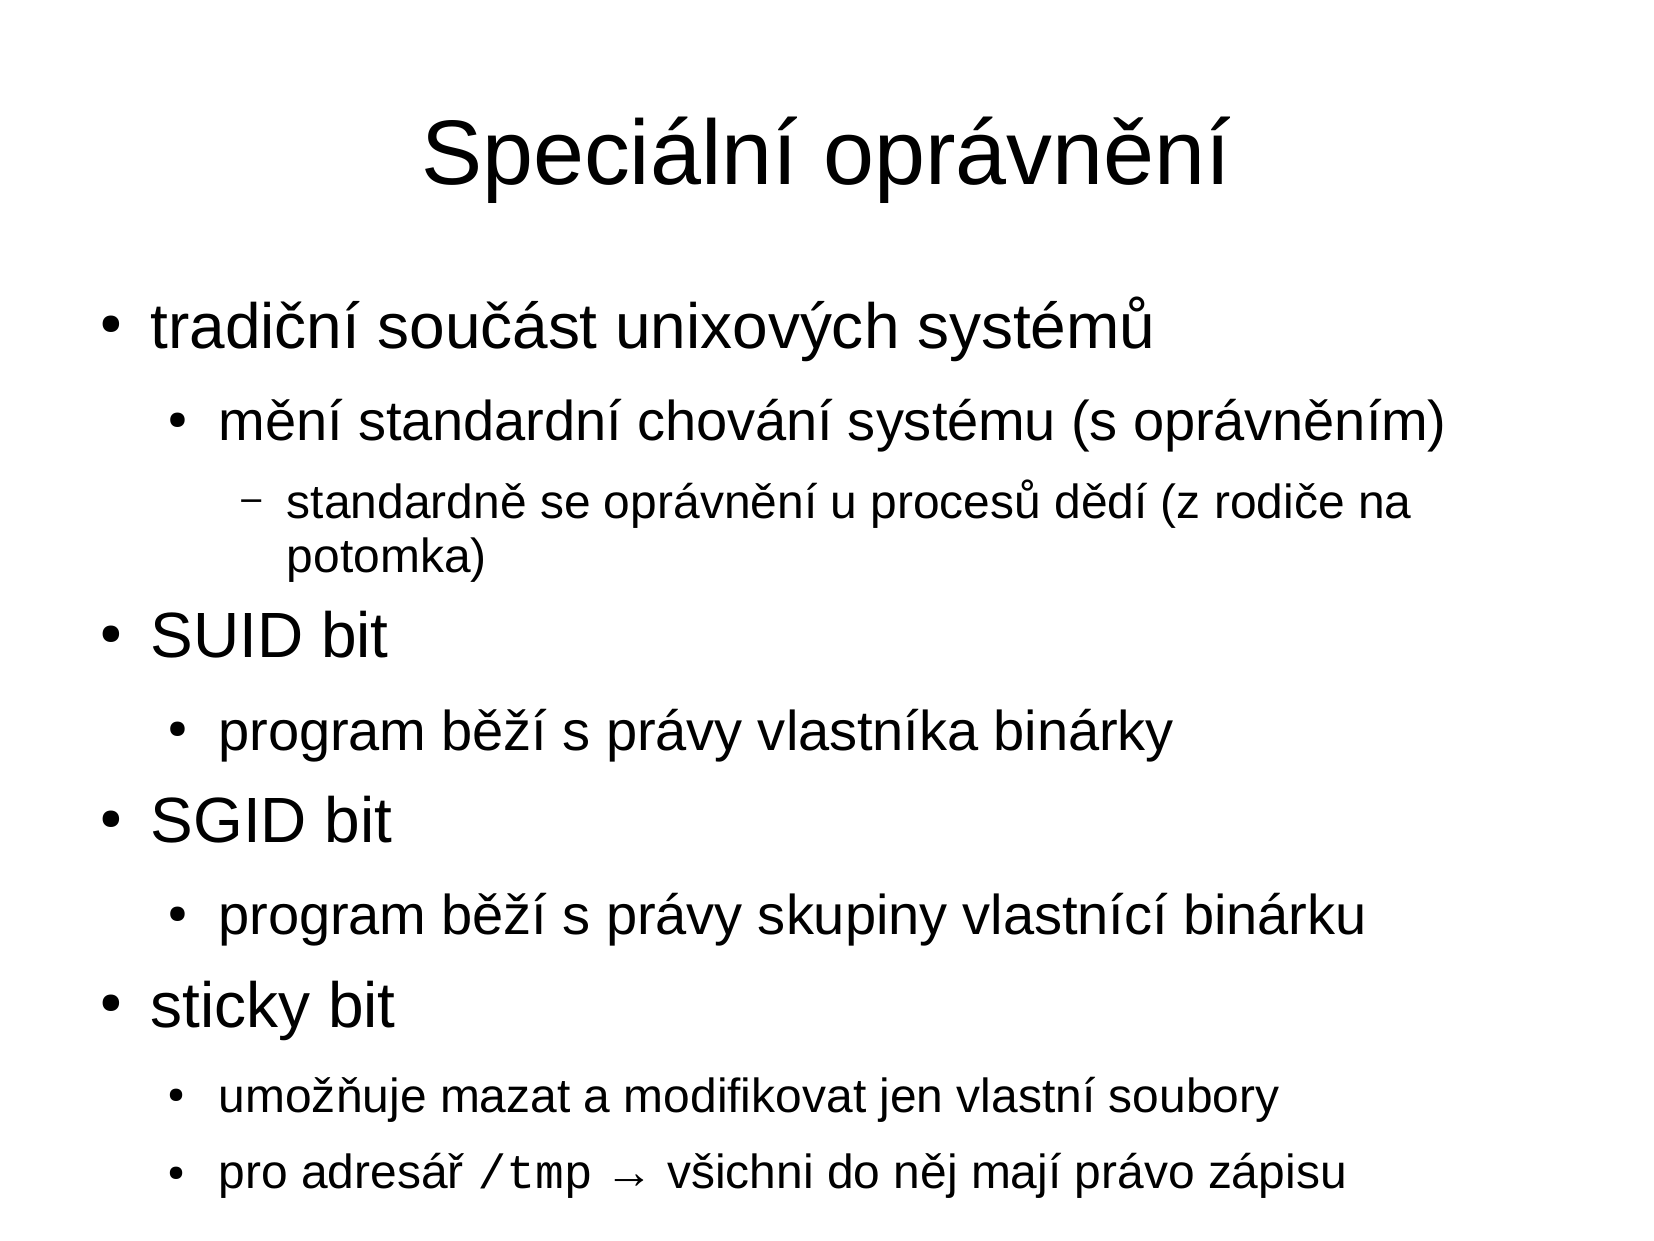

# Speciální oprávnění
tradiční součást unixových systémů
mění standardní chování systému (s oprávněním)
standardně se oprávnění u procesů dědí (z rodiče na potomka)
SUID bit
program běží s právy vlastníka binárky
SGID bit
program běží s právy skupiny vlastnící binárku
sticky bit
umožňuje mazat a modifikovat jen vlastní soubory
pro adresář /tmp → všichni do něj mají právo zápisu